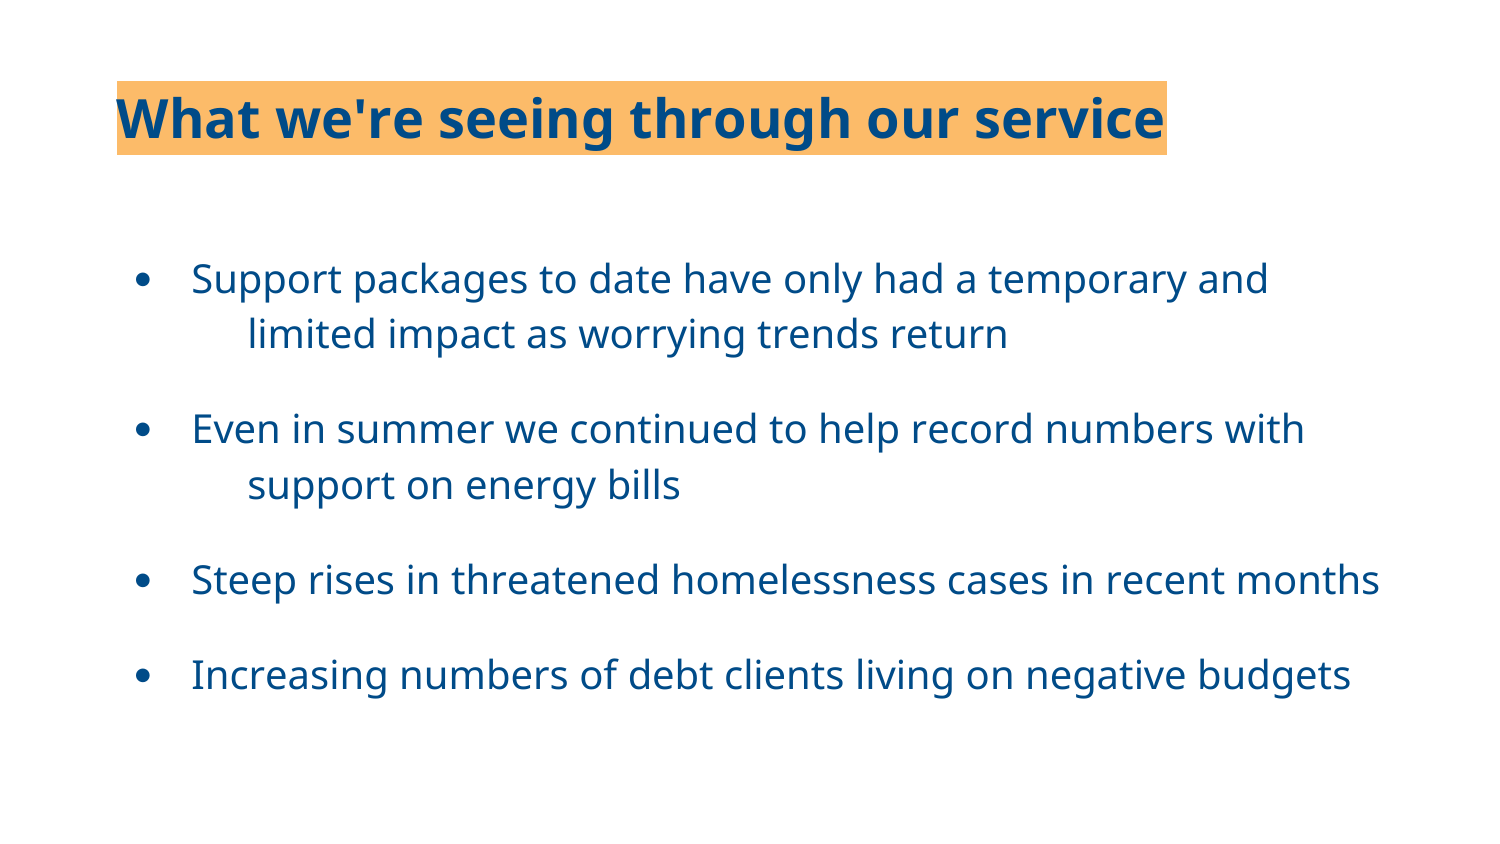

# What we're seeing through our service
Support packages to date have only had a temporary and limited impact as worrying trends return
Even in summer we continued to help record numbers with support on energy bills
Steep rises in threatened homelessness cases in recent months
Increasing numbers of debt clients living on negative budgets